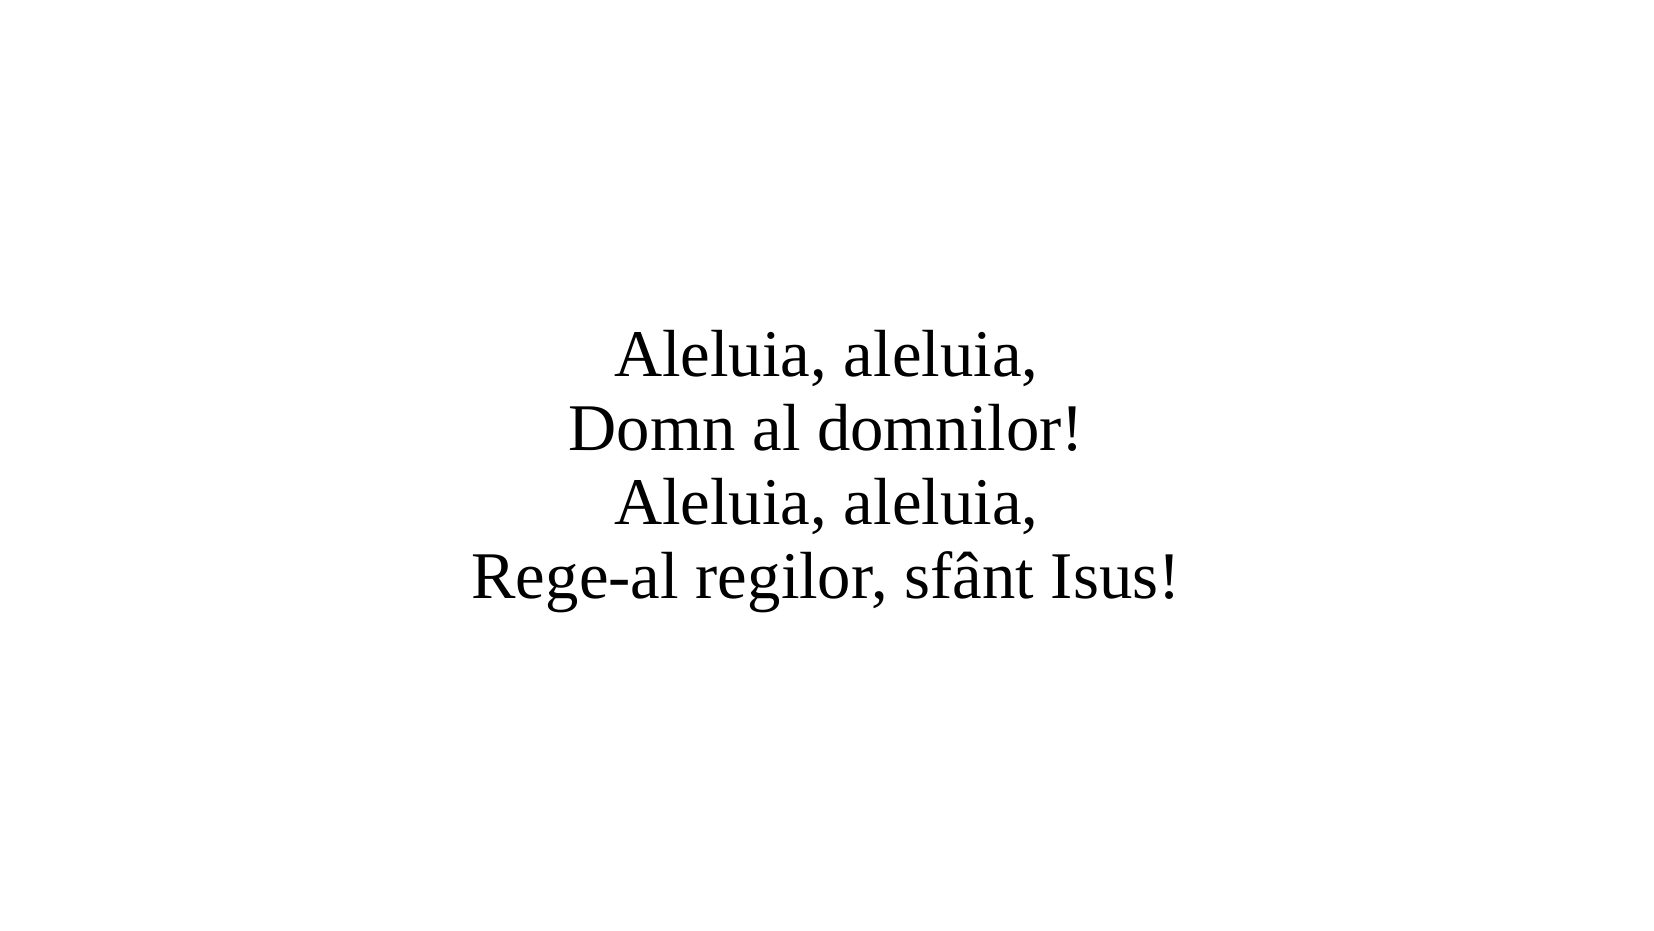

# Aleluia, aleluia,
Domn al domnilor!
Aleluia, aleluia,
Rege-al regilor, sfânt Isus!